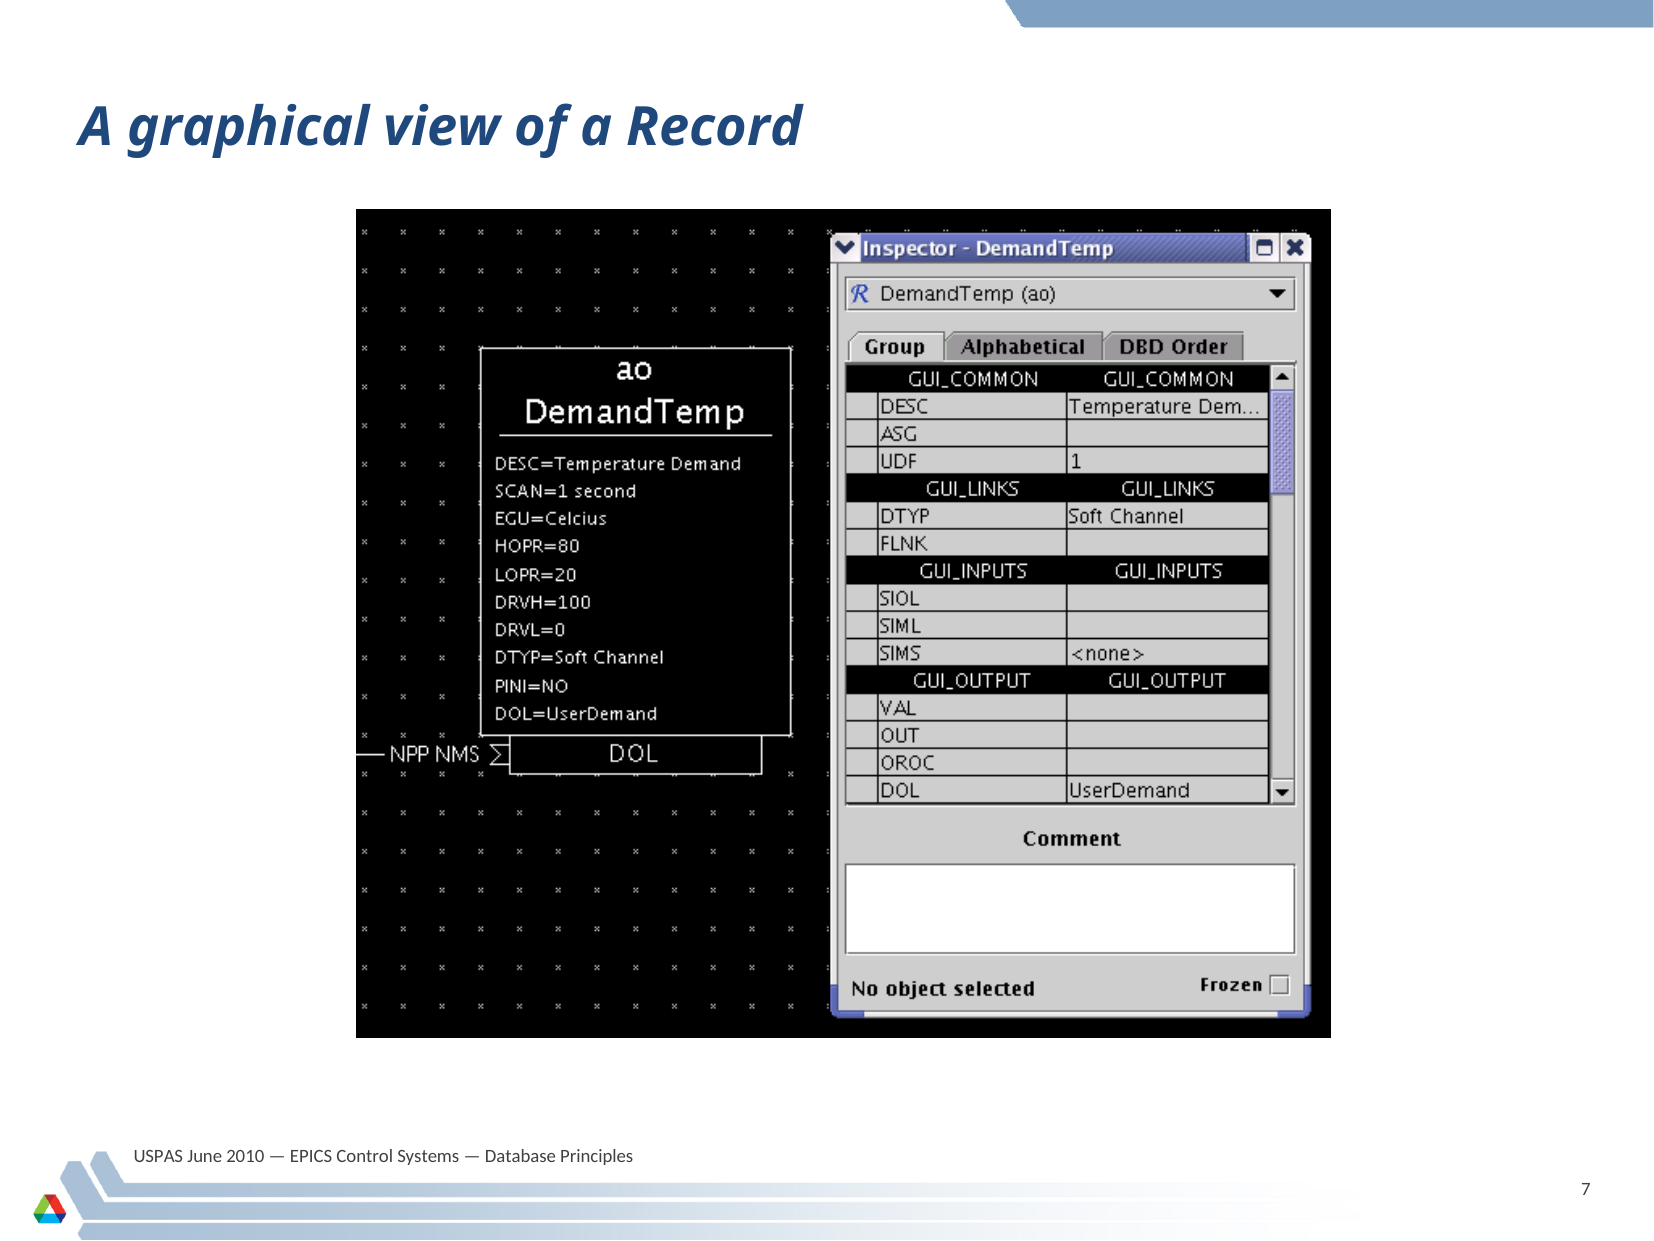

# A graphical view of a Record
USPAS June 2010 — EPICS Control Systems — Database Principles
7